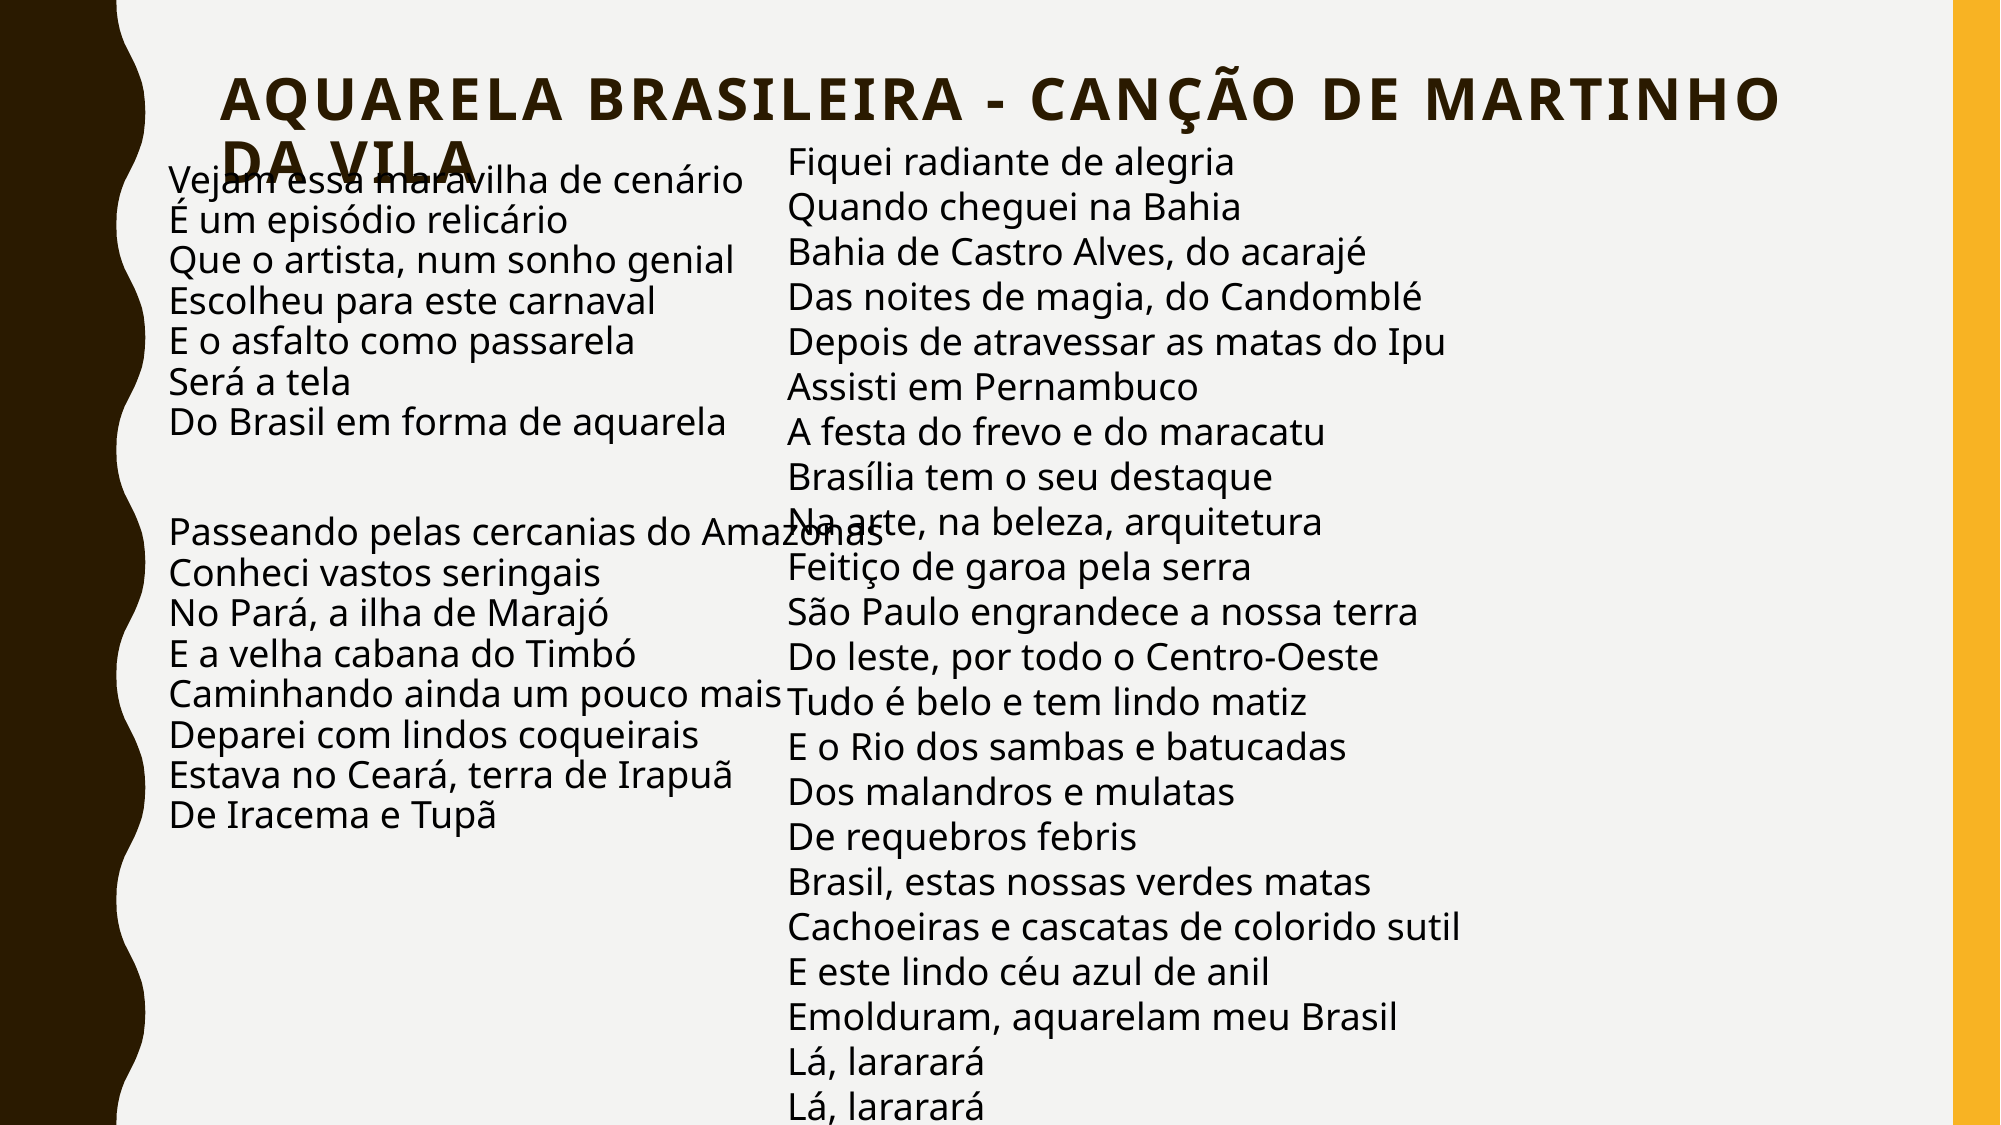

# Aquarela Brasileira - Canção de Martinho da Vila
Fiquei radiante de alegria
Quando cheguei na Bahia
Bahia de Castro Alves, do acarajé
Das noites de magia, do Candomblé
Depois de atravessar as matas do Ipu
Assisti em Pernambuco
A festa do frevo e do maracatu
Brasília tem o seu destaque
Na arte, na beleza, arquitetura
Feitiço de garoa pela serra
São Paulo engrandece a nossa terra
Do leste, por todo o Centro-Oeste
Tudo é belo e tem lindo matiz
E o Rio dos sambas e batucadas
Dos malandros e mulatas
De requebros febris
Brasil, estas nossas verdes matas
Cachoeiras e cascatas de colorido sutil
E este lindo céu azul de anil
Emolduram, aquarelam meu Brasil
Lá, lararará
Lá, lararará
'Simbora
Lá, lararará
Lá, lararará
Vejam essa maravilha de cenário
É um episódio relicário
Que o artista, num sonho genial
Escolheu para este carnaval
E o asfalto como passarela
Será a tela
Do Brasil em forma de aquarela
Passeando pelas cercanias do Amazonas
Conheci vastos seringais
No Pará, a ilha de Marajó
E a velha cabana do Timbó
Caminhando ainda um pouco mais
Deparei com lindos coqueirais
Estava no Ceará, terra de Irapuã
De Iracema e Tupã